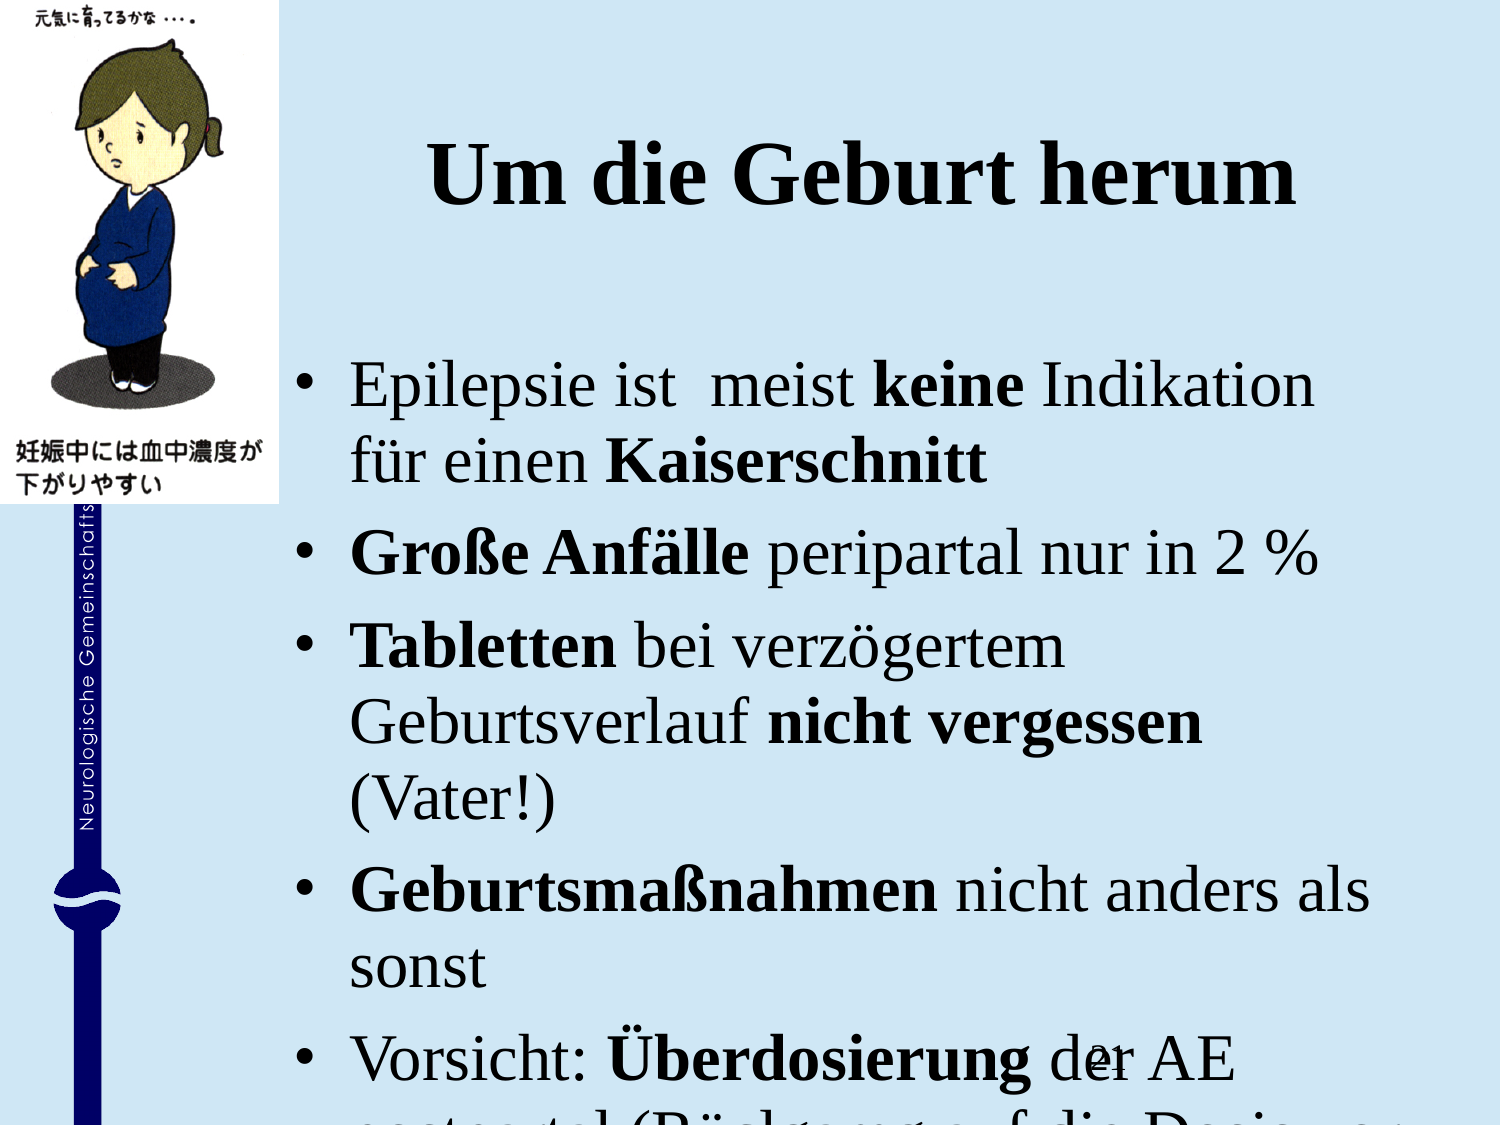

# Um die Geburt herum
Epilepsie ist meist keine Indikation für einen Kaiserschnitt
Große Anfälle peripartal nur in 2 %
Tabletten bei verzögertem Geburtsverlauf nicht vergessen (Vater!)
Geburtsmaßnahmen nicht anders als sonst
Vorsicht: Überdosierung der AE postpartal (Rüclgamg auf die Dosis vor Schwangerschaft , ggf. Serumspiegel-bestimmungen)